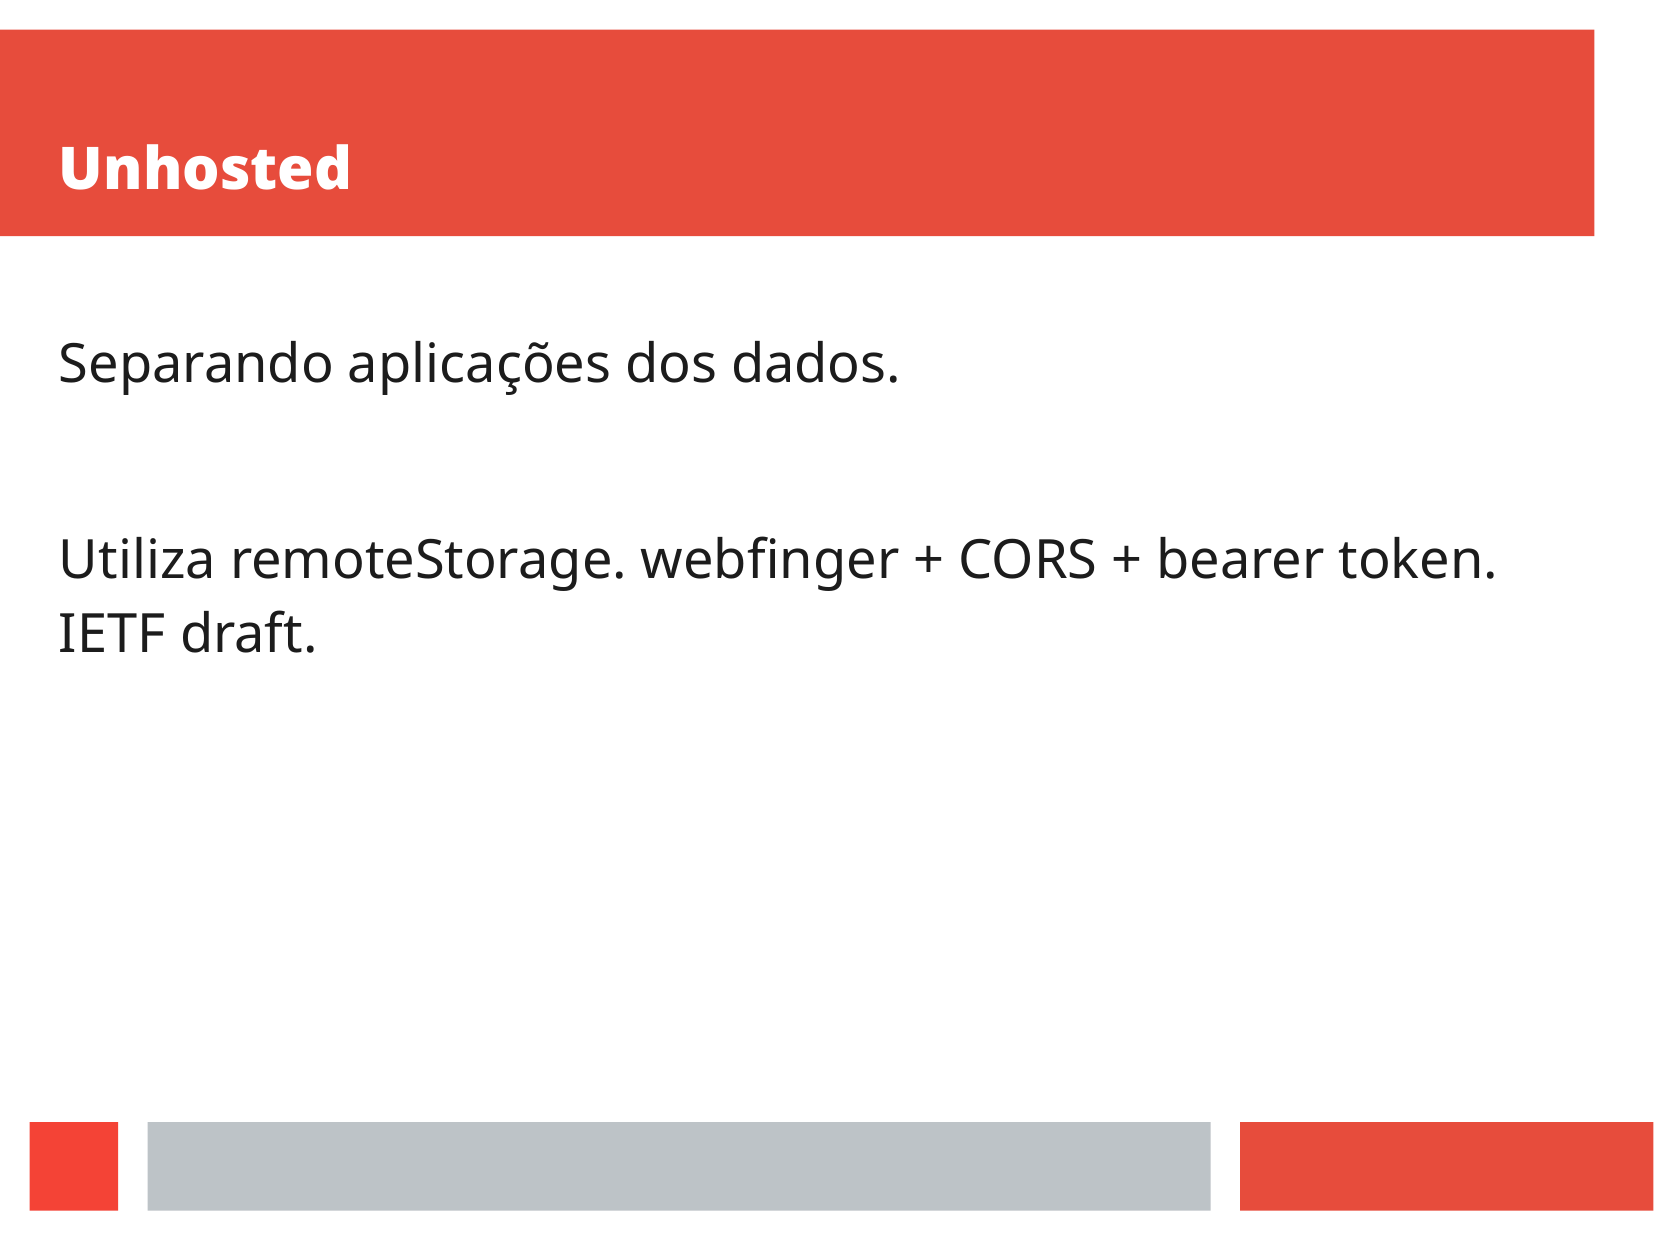

# Unhosted
Separando aplicações dos dados.
Utiliza remoteStorage. webfinger + CORS + bearer token. IETF draft.